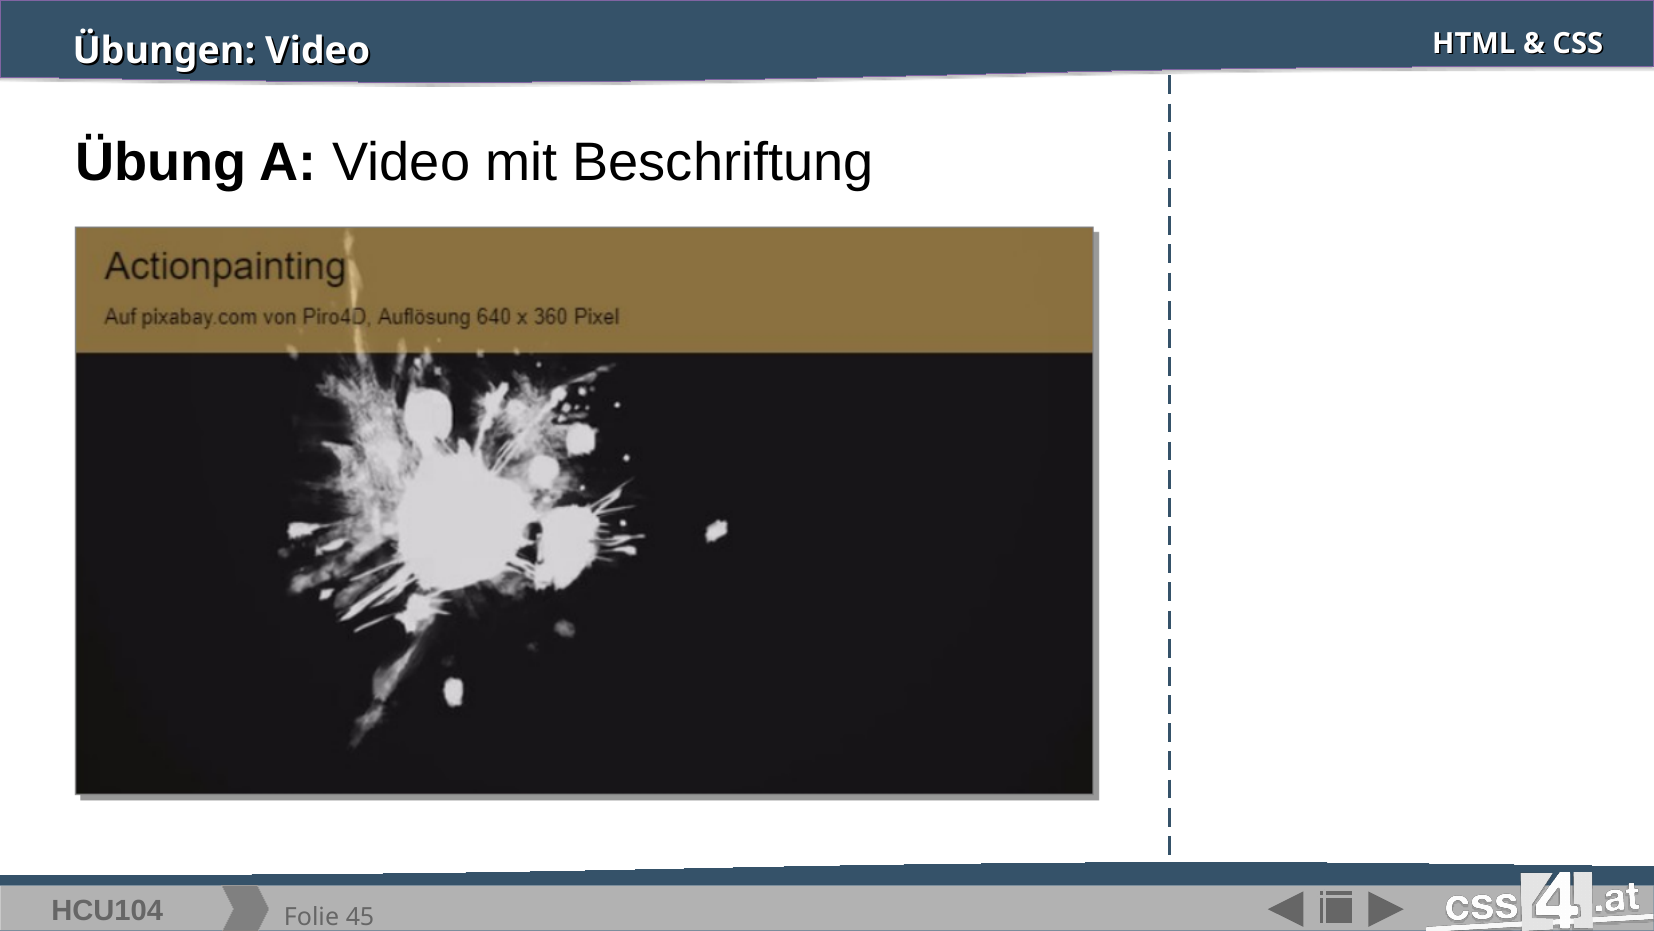

HTML & CSS
Übungen: Video
Übung A: Video mit Beschriftung
HCU104
Folie